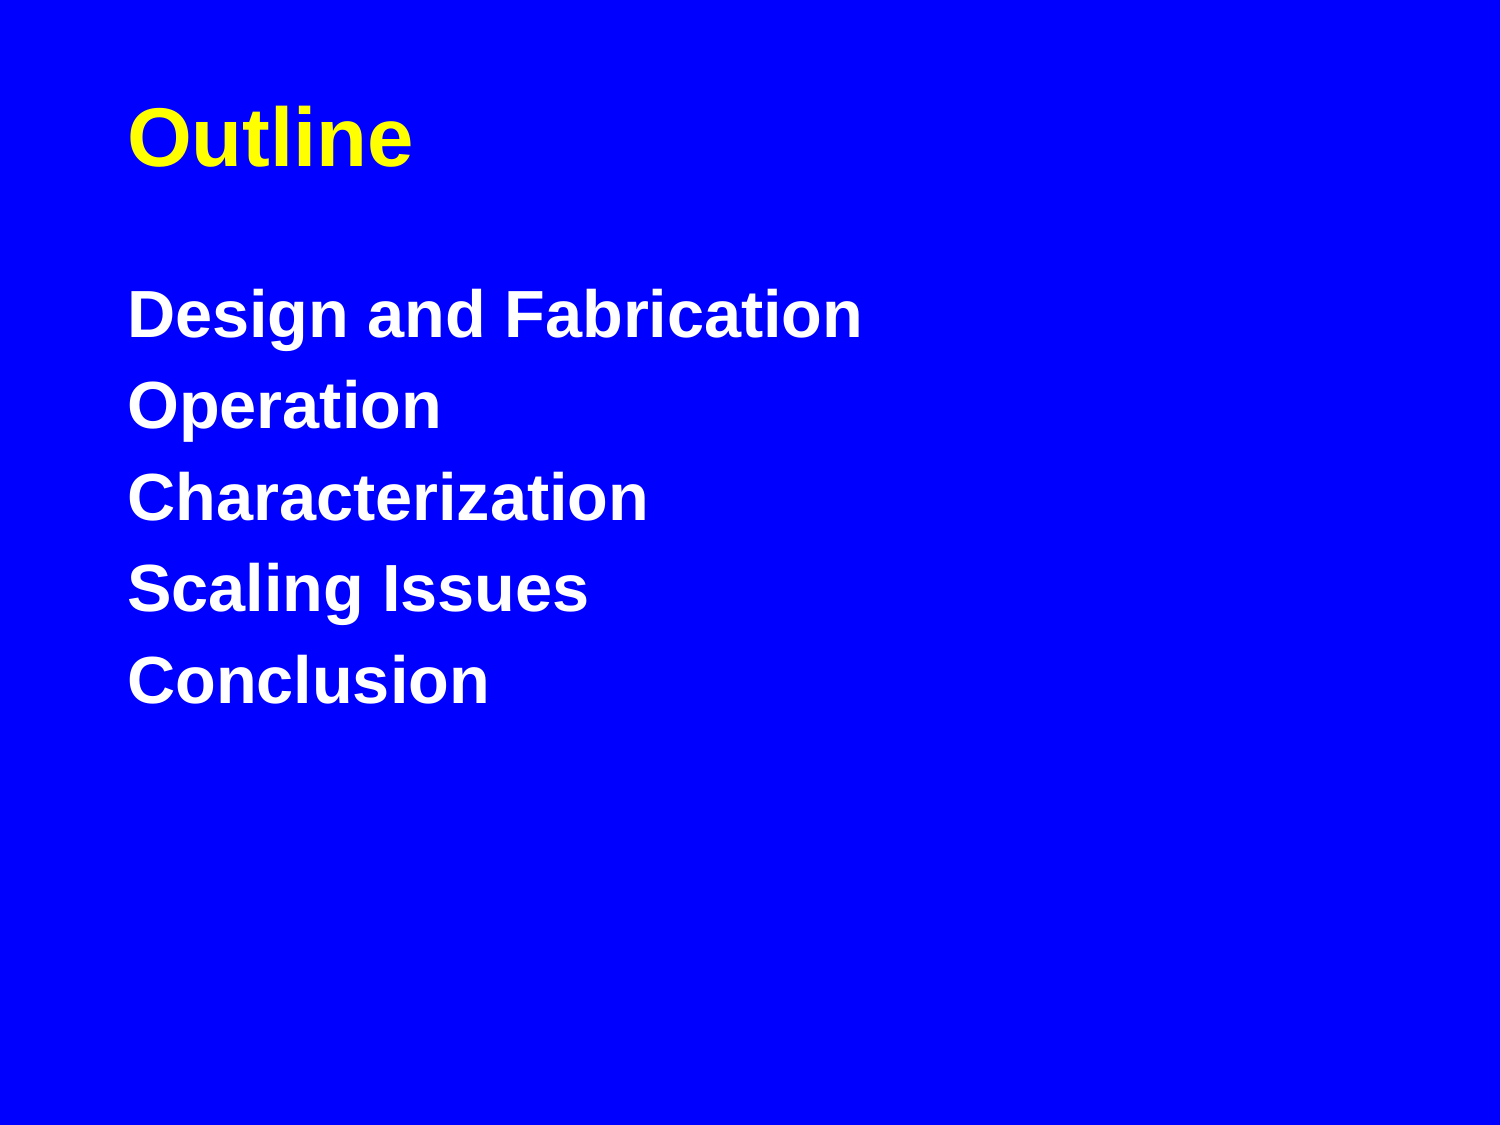

# Outline
Design and Fabrication
Operation
Characterization
Scaling Issues
Conclusion